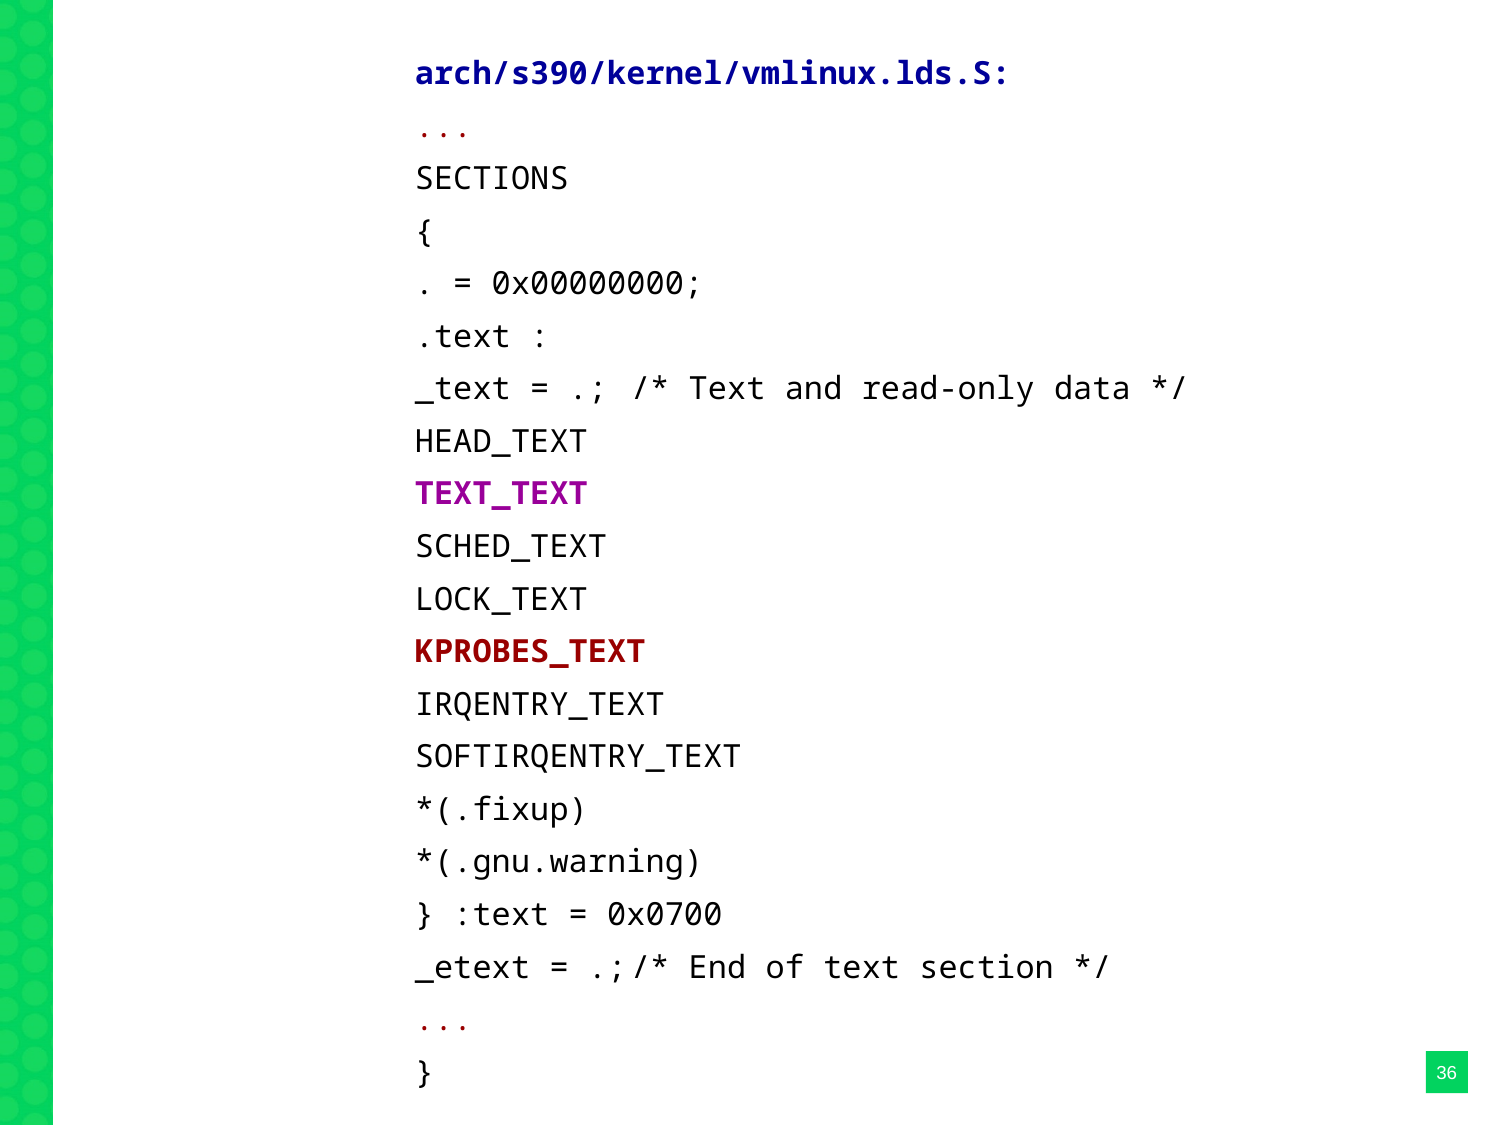

# arch/s390/kernel/vmlinux.lds.S:
...
SECTIONS
{
. = 0x00000000;
.text :
_text = .;		/* Text and read-only data */
HEAD_TEXT
TEXT_TEXT
SCHED_TEXT
LOCK_TEXT
KPROBES_TEXT
IRQENTRY_TEXT
SOFTIRQENTRY_TEXT
*(.fixup)
*(.gnu.warning)
} :text = 0x0700
_etext = .;		/* End of text section */
...
}